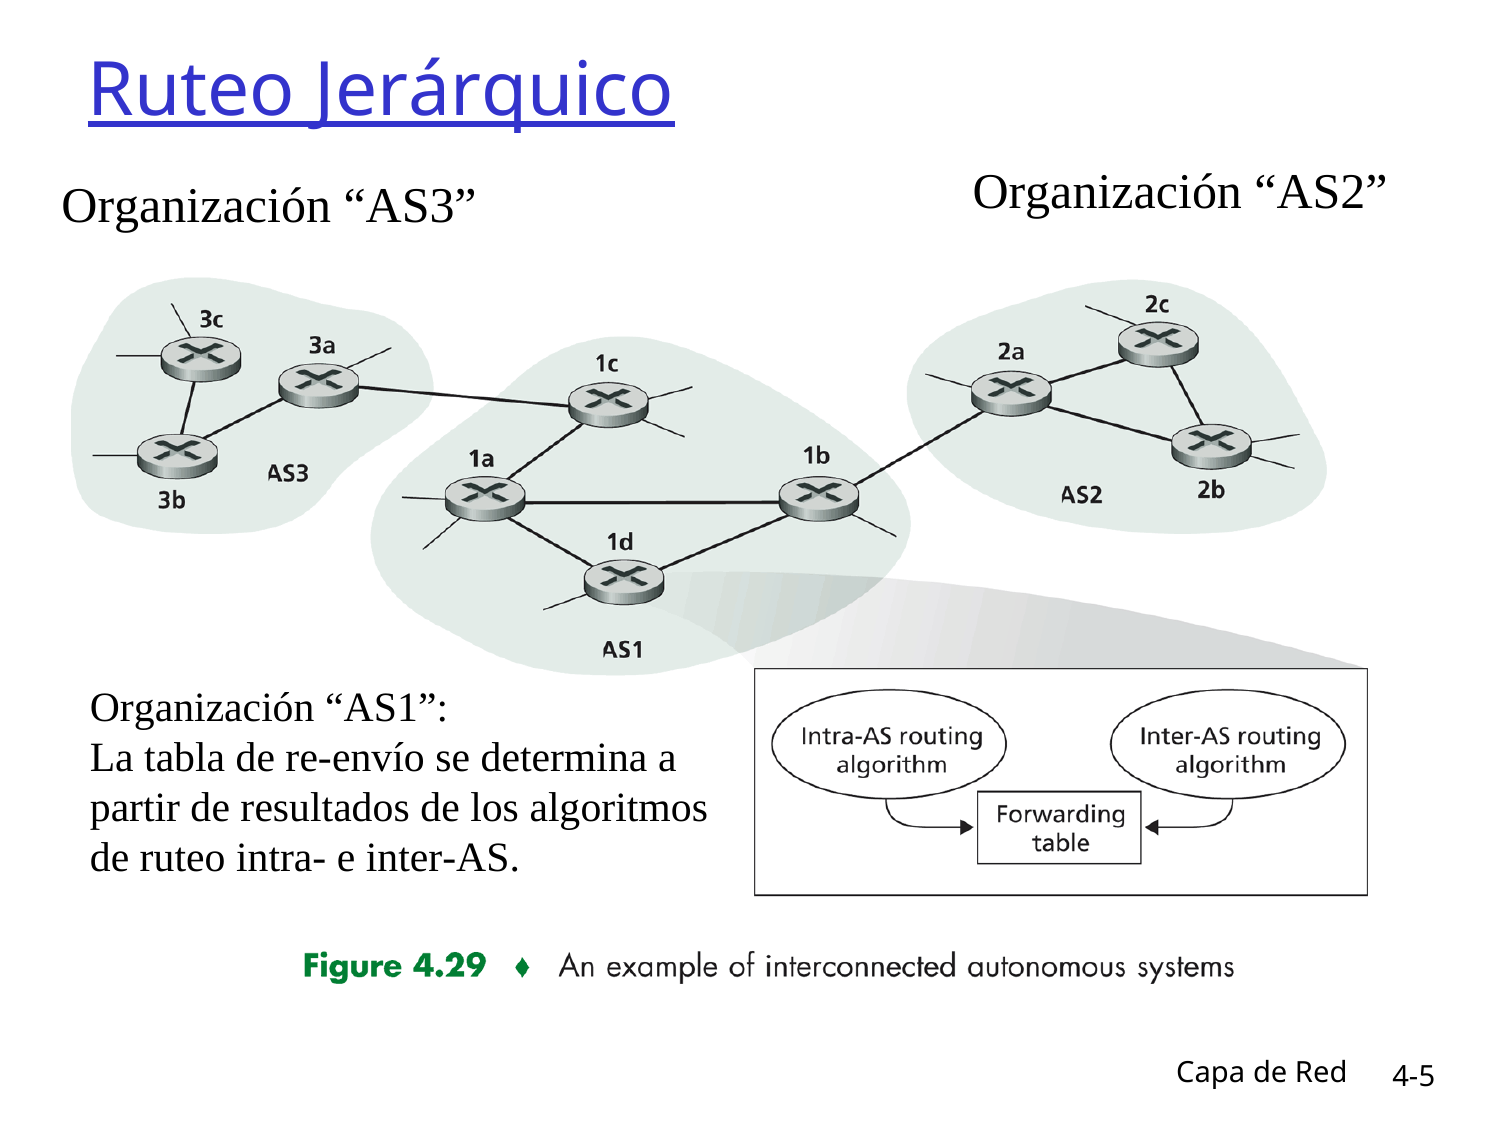

# Ruteo Jerárquico
Organización “AS2”
Organización “AS3”
Organización “AS1”:
La tabla de re-envío se determina a partir de resultados de los algoritmos de ruteo intra- e inter-AS.